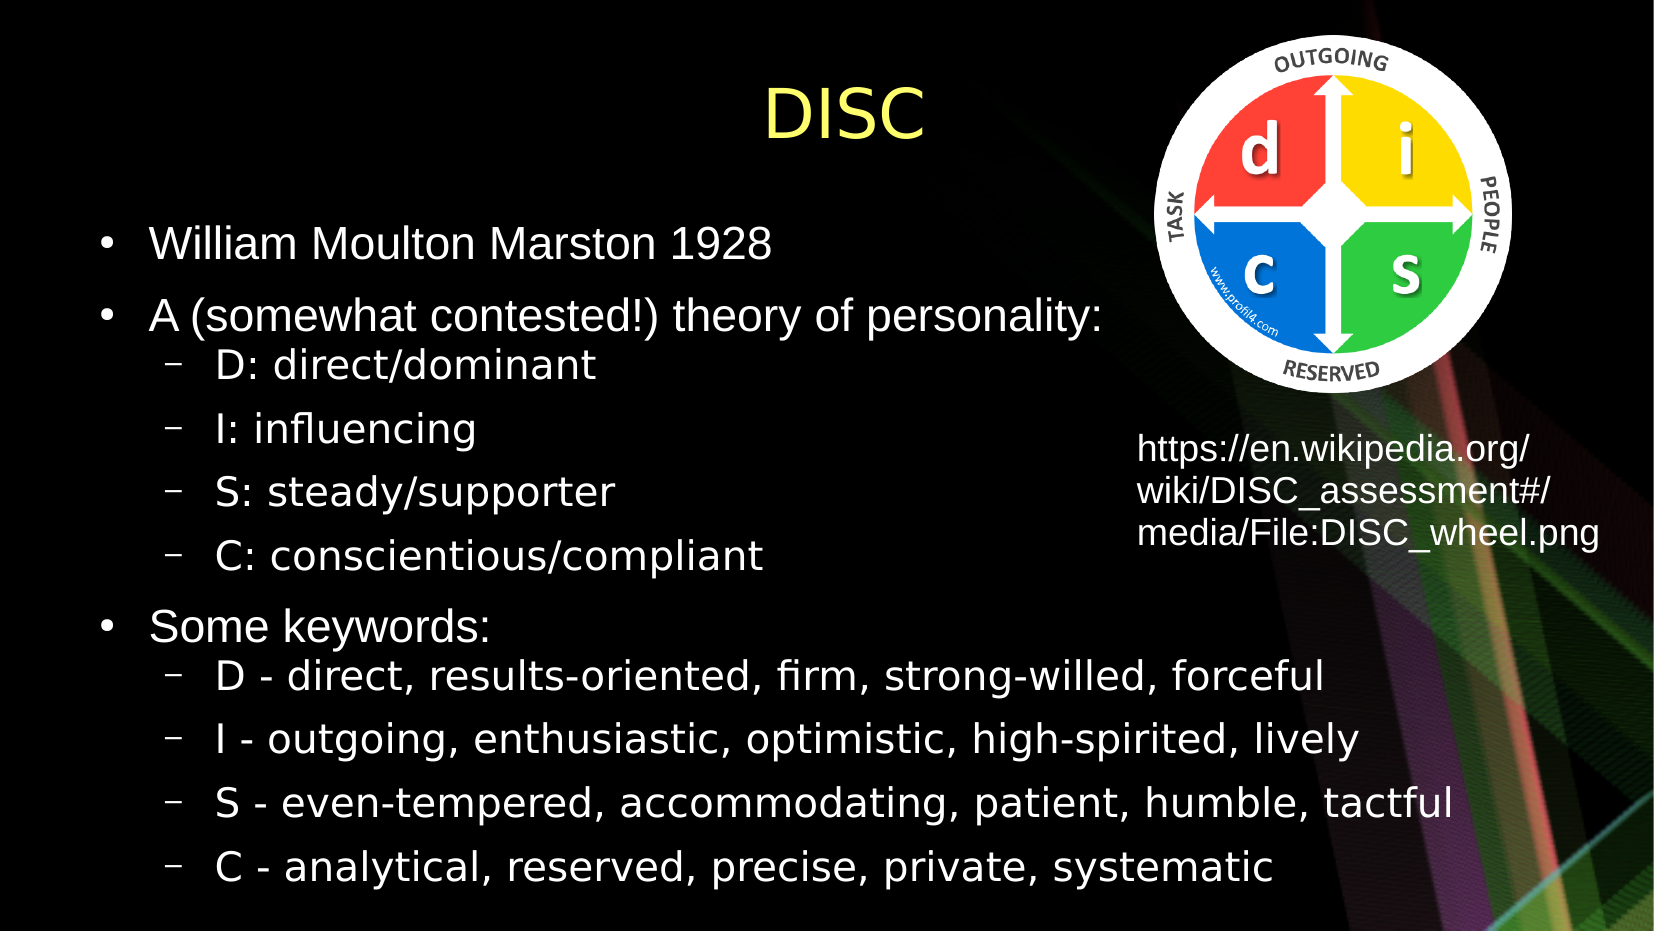

# DISC
William Moulton Marston 1928
A (somewhat contested!) theory of personality:
D: direct/dominant
I: influencing
S: steady/supporter
C: conscientious/compliant
Some keywords:
D - direct, results-oriented, firm, strong-willed, forceful
I - outgoing, enthusiastic, optimistic, high-spirited, lively
S - even-tempered, accommodating, patient, humble, tactful
C - analytical, reserved, precise, private, systematic
https://en.wikipedia.org/wiki/DISC_assessment#/media/File:DISC_wheel.png